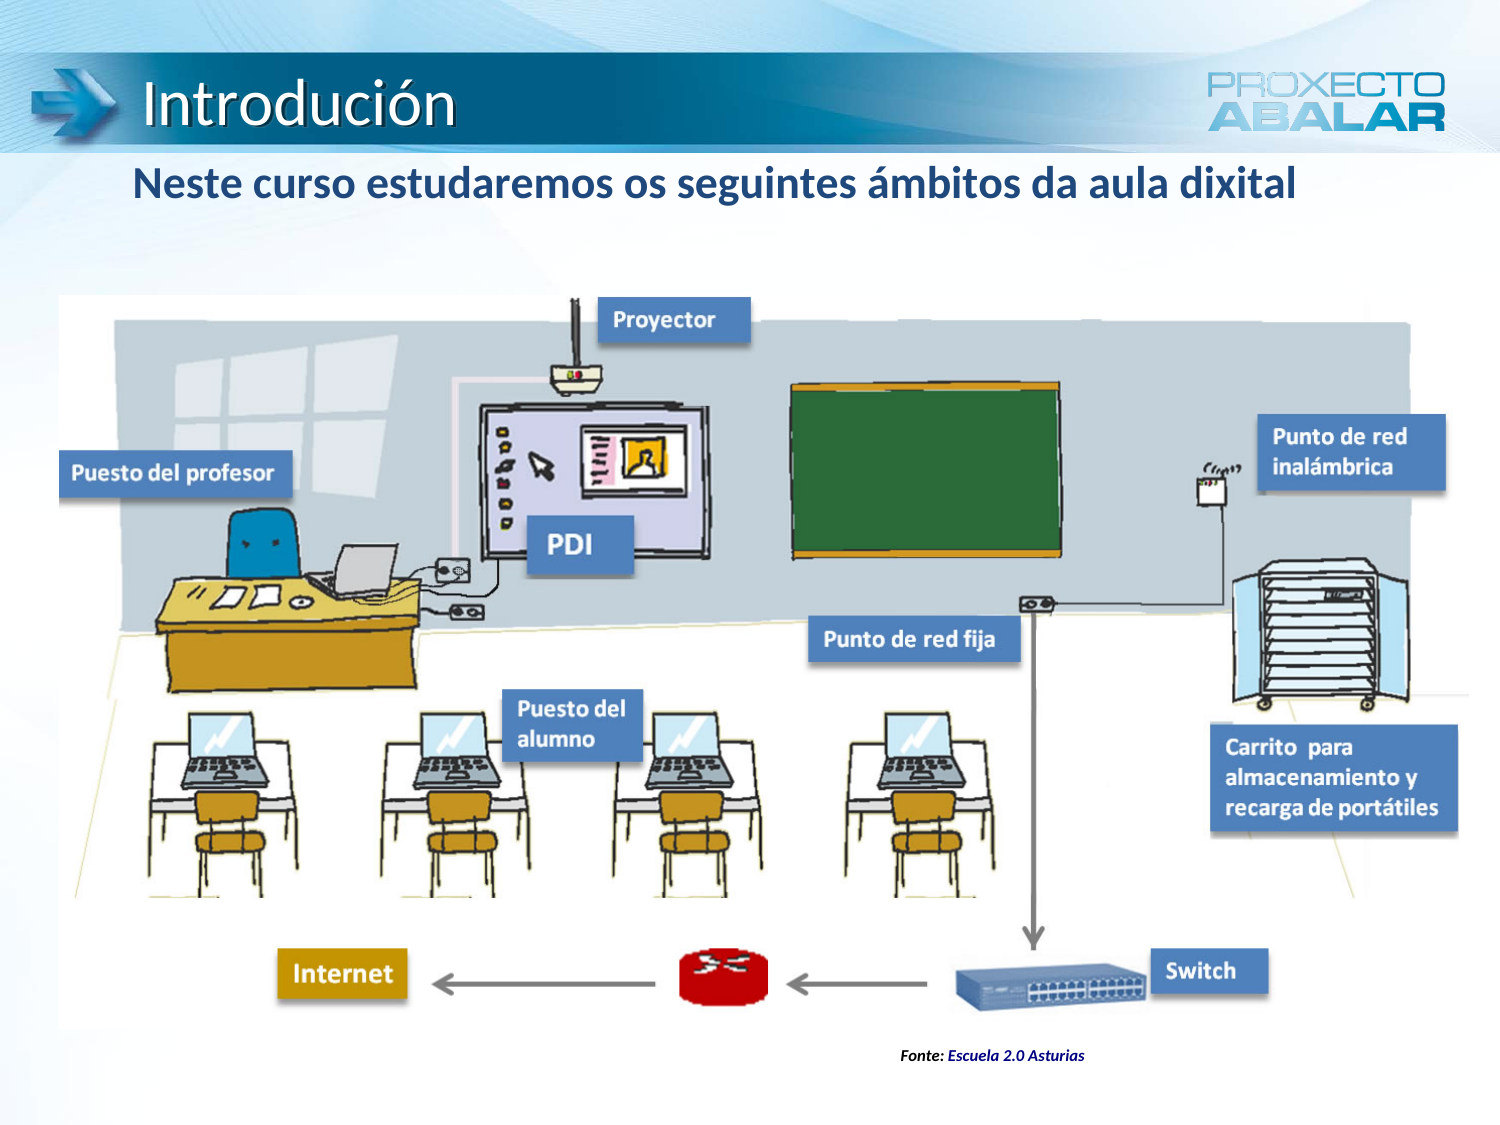

Introdución
Neste curso estudaremos os seguintes ámbitos da aula dixital
Fonte: Escuela 2.0 Asturias